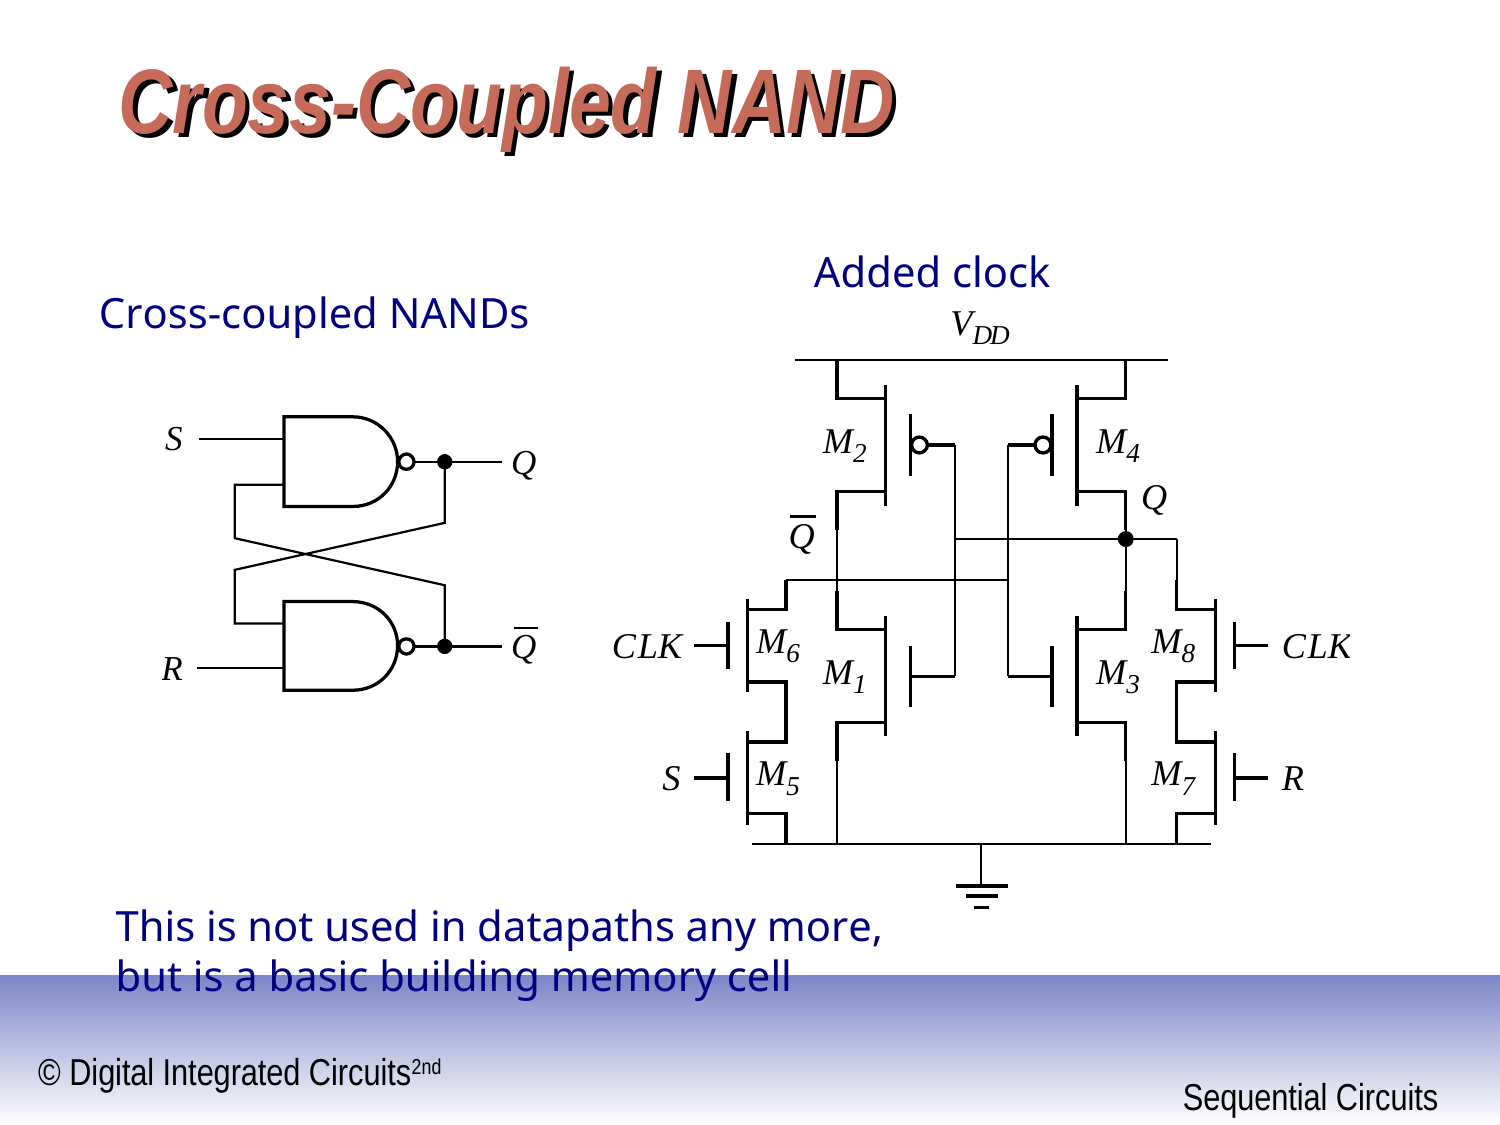

# Cross-Coupled NAND
Added clock
Cross-coupled NANDs
This is not used in datapaths any more,
but is a basic building memory cell